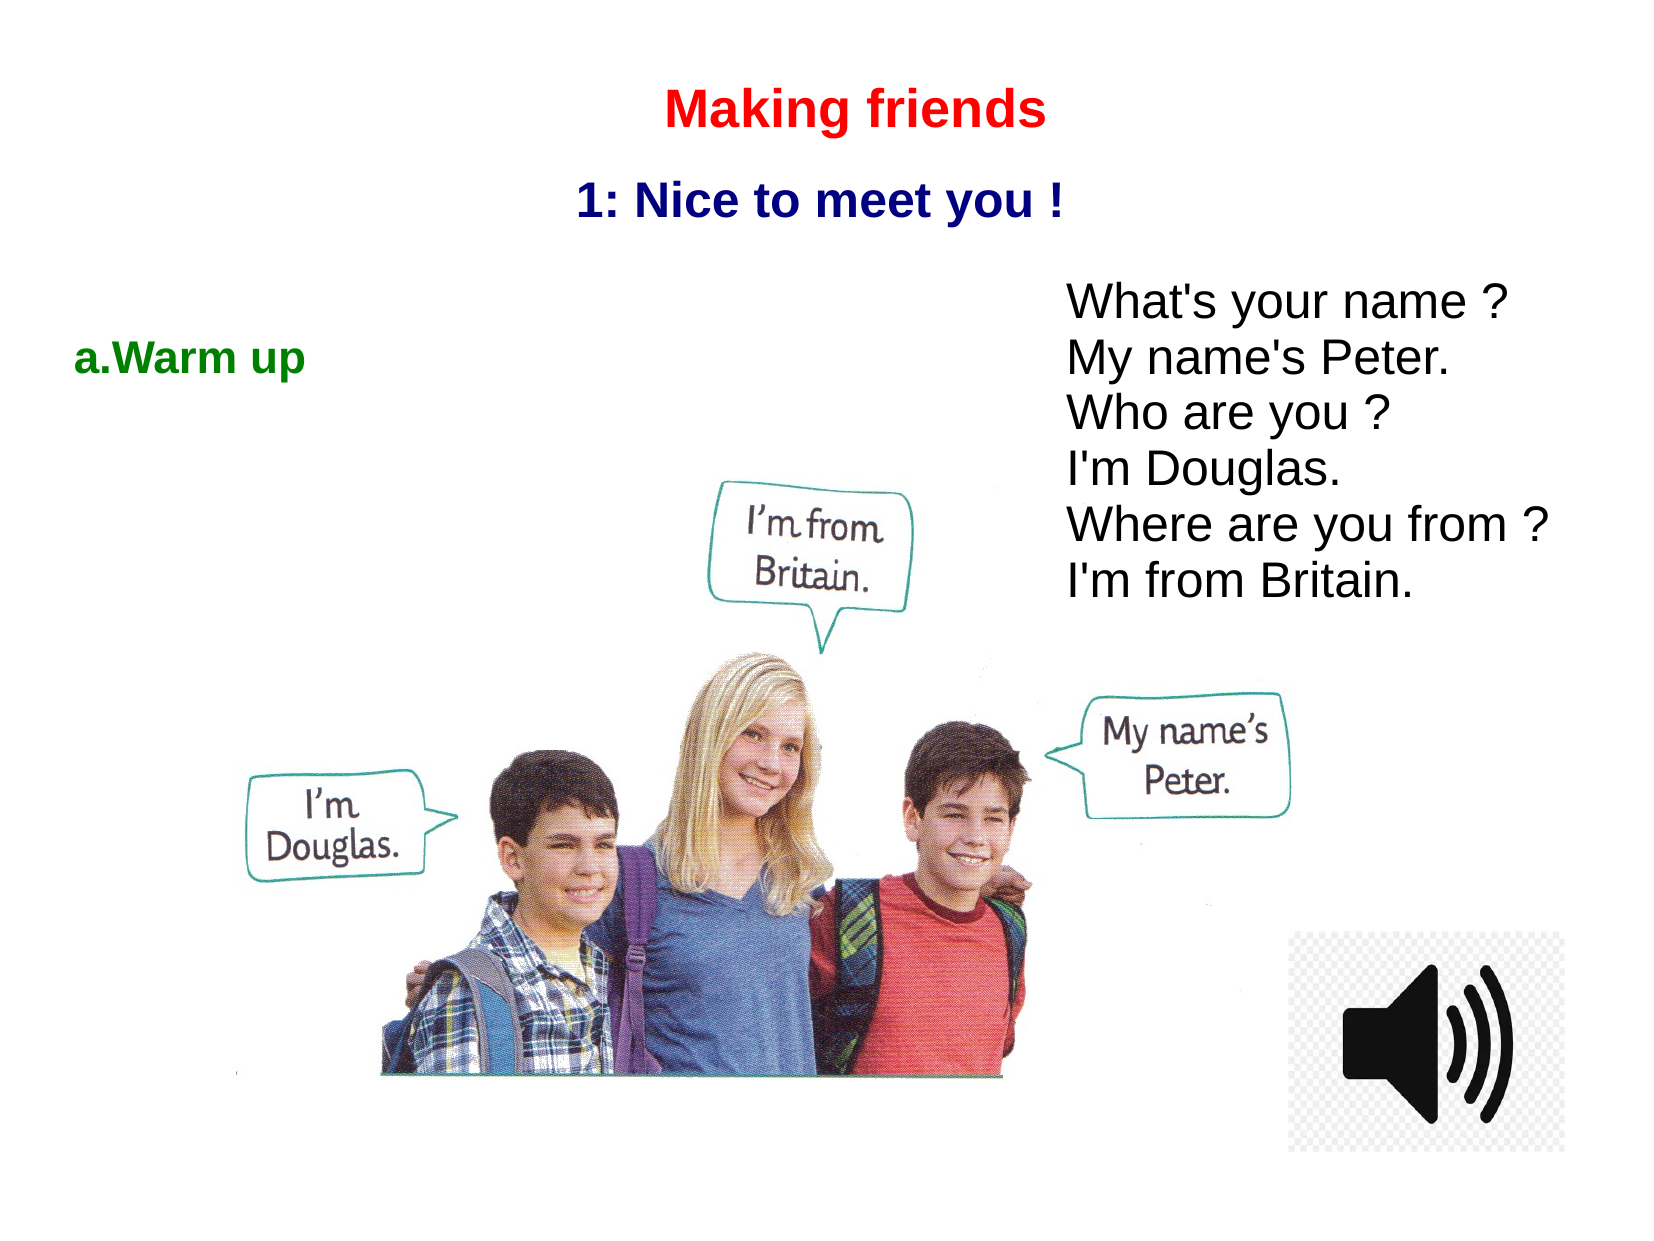

Making friends
1: Nice to meet you !
What's your name ?
My name's Peter.
Who are you ?
I'm Douglas.
Where are you from ?
I'm from Britain.
a.Warm up